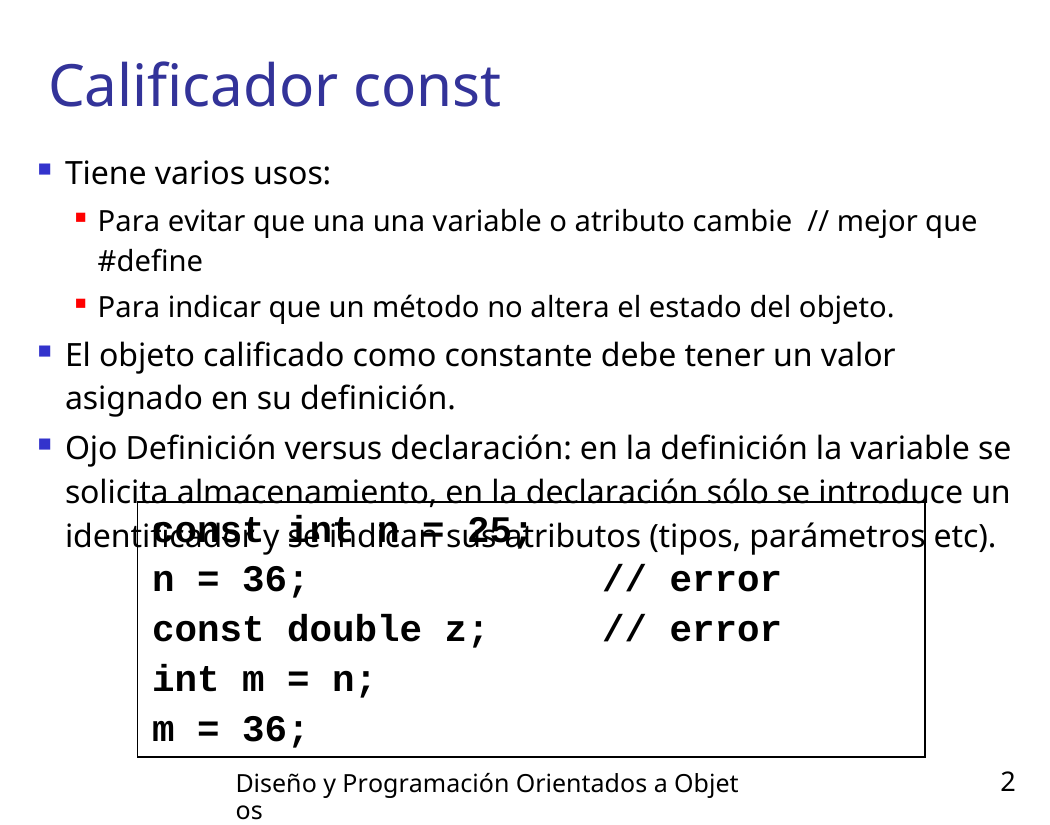

# Calificador const
Tiene varios usos:
Para evitar que una una variable o atributo cambie // mejor que #define
Para indicar que un método no altera el estado del objeto.
El objeto calificado como constante debe tener un valor asignado en su definición.
Ojo Definición versus declaración: en la definición la variable se solicita almacenamiento, en la declaración sólo se introduce un identificador y se indican sus atributos (tipos, parámetros etc).
const int n = 25;
n = 36; // error
const double z; // error
int m = n;
m = 36;
Diseño y Programación Orientados a Objetos
2